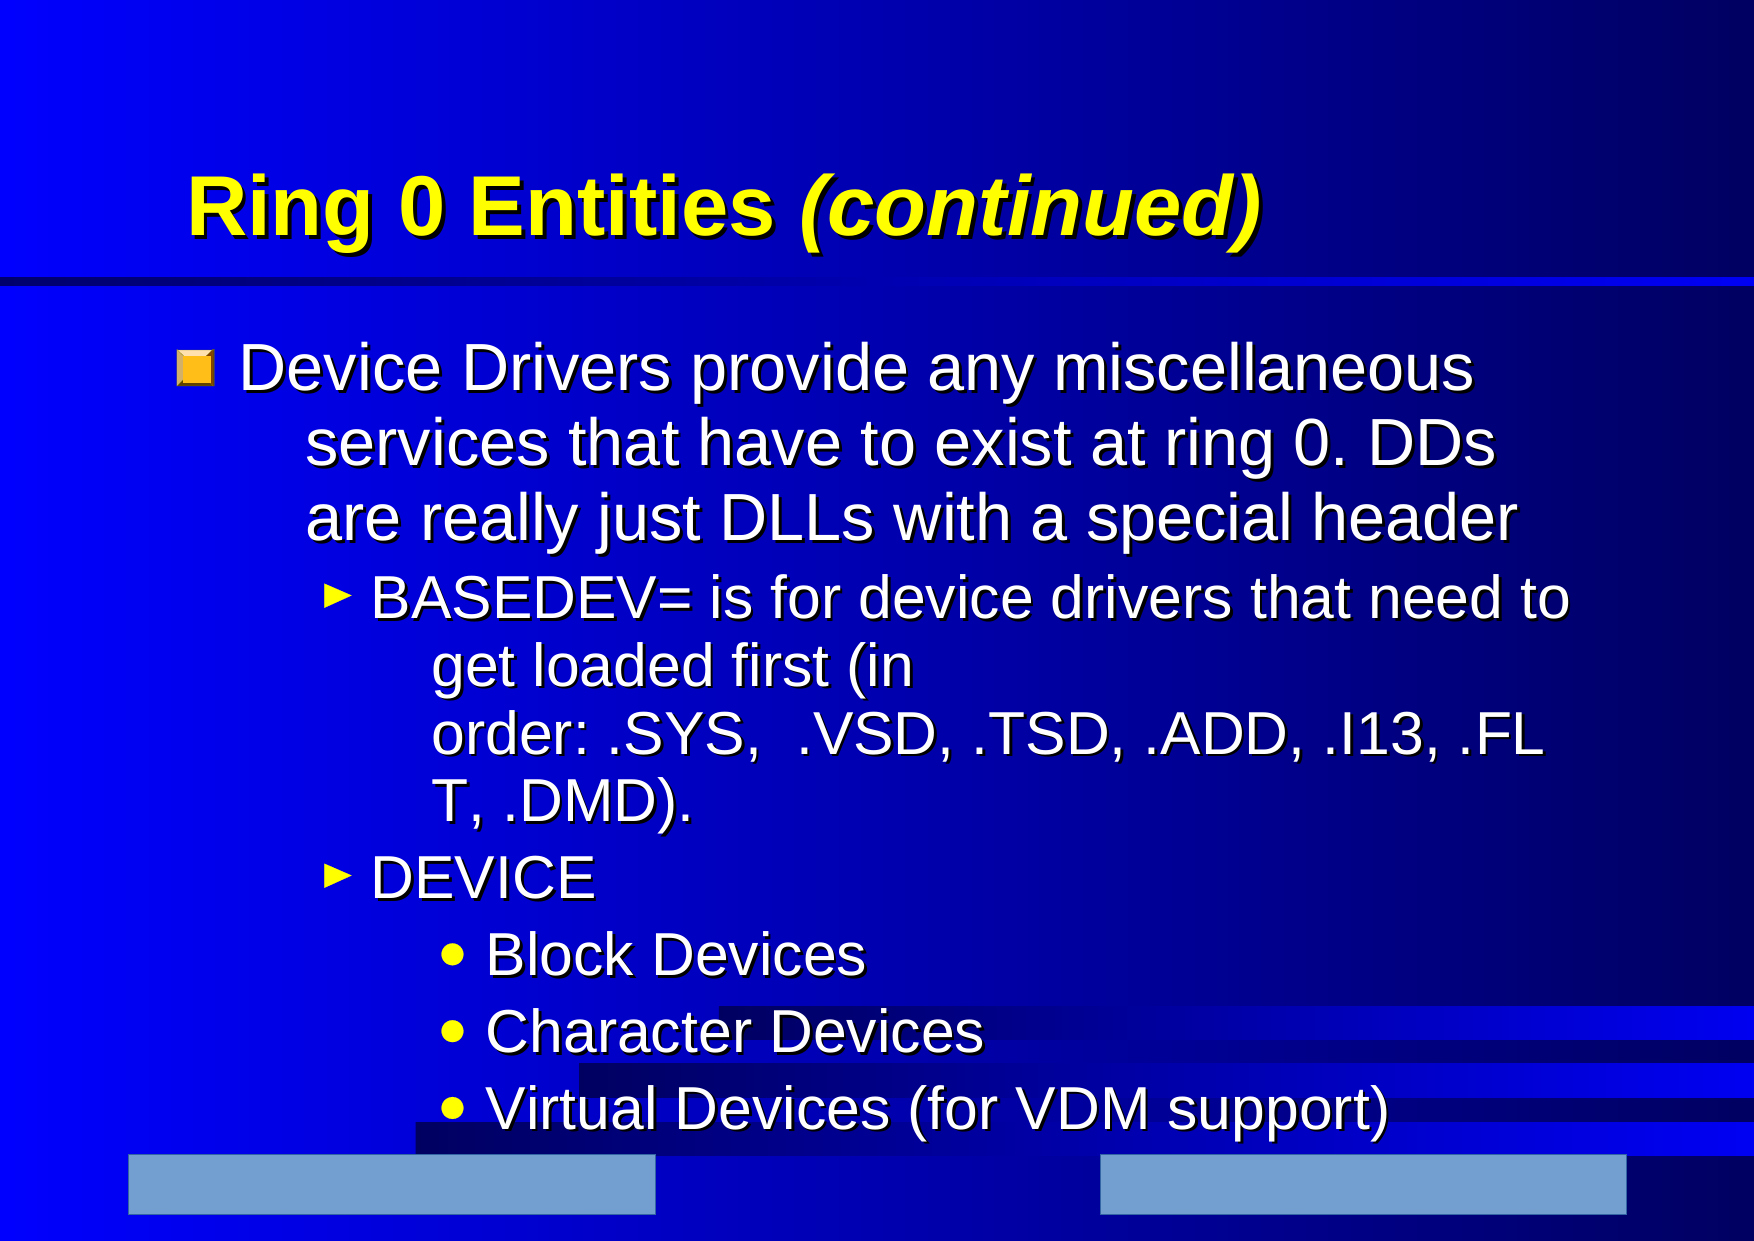

Ring 0 Entities (continued)
Device Drivers provide any miscellaneous services that have to exist at ring 0. DDs are really just DLLs with a special header
BASEDEV= is for device drivers that need to get loaded first (in order: .SYS, .VSD, .TSD, .ADD, .I13, .FLT, .DMD).
DEVICE
Block Devices
Character Devices
Virtual Devices (for VDM support)